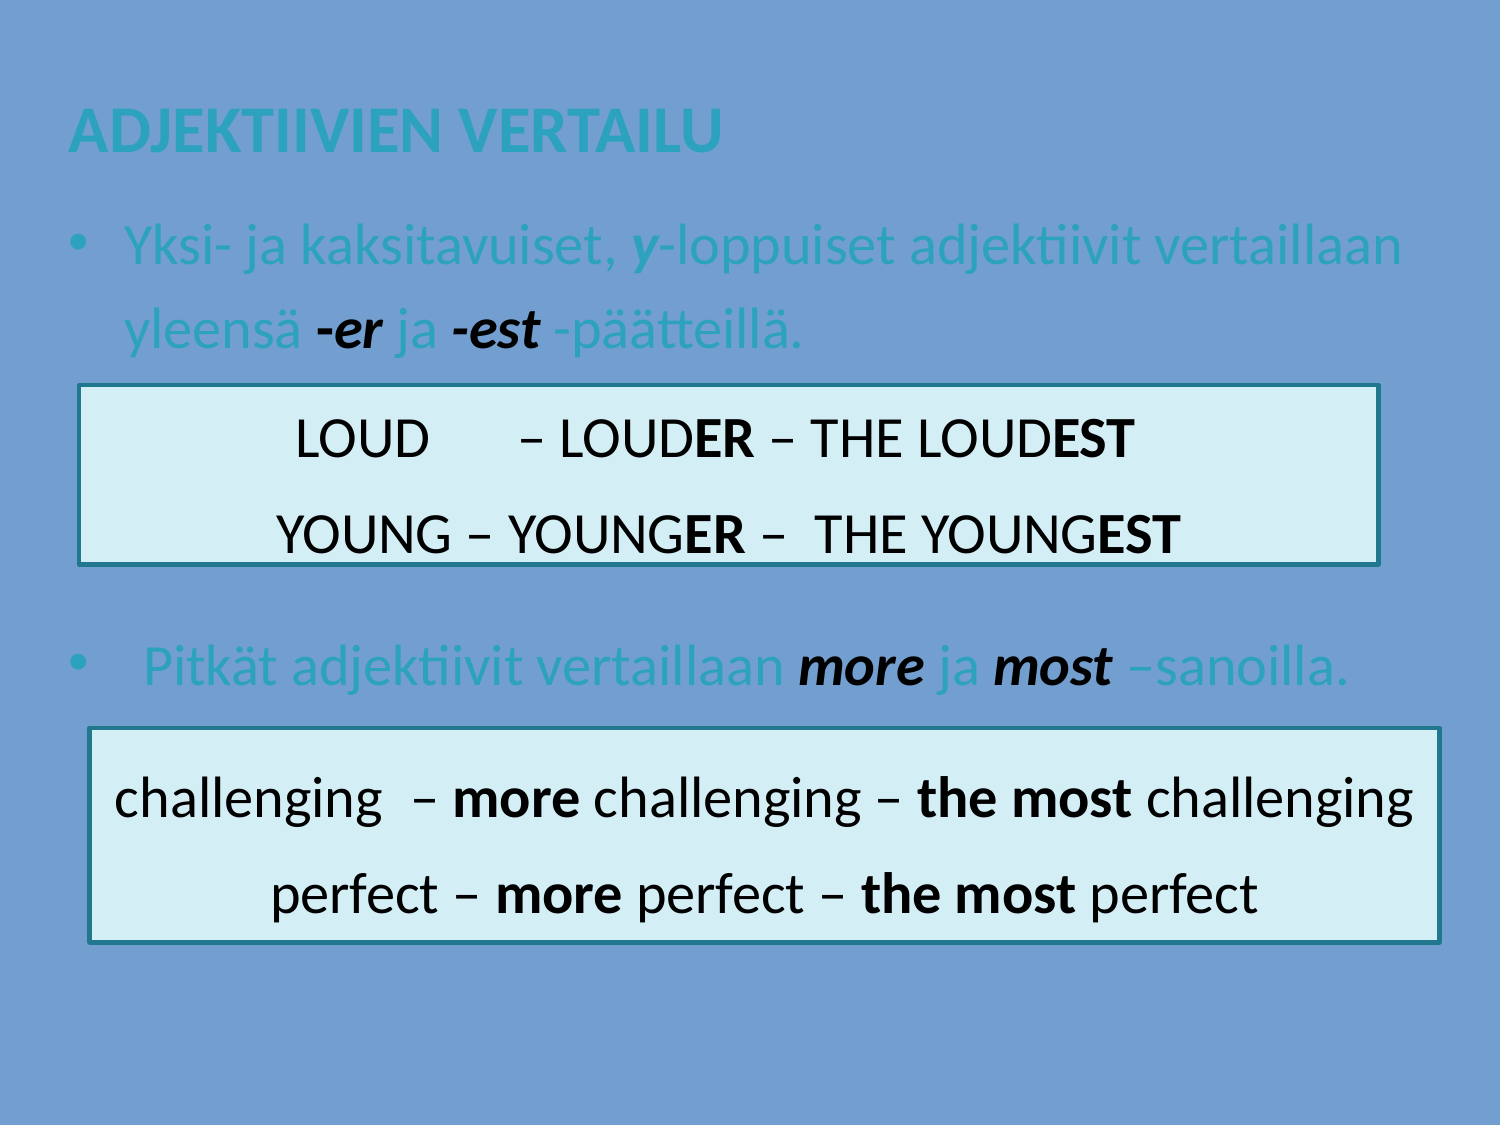

# ADJEKTIIVIEN VERTAILU
Yksi- ja kaksitavuiset, y-loppuiset adjektiivit vertaillaan yleensä -er ja -est -päätteillä.
Pitkät adjektiivit vertaillaan more ja most –sanoilla.
LOUD 	– LOUDER – THE LOUDEST
YOUNG – YOUNGER – THE YOUNGEST
challenging 	– more challenging – the most challenging
perfect – more perfect – the most perfect